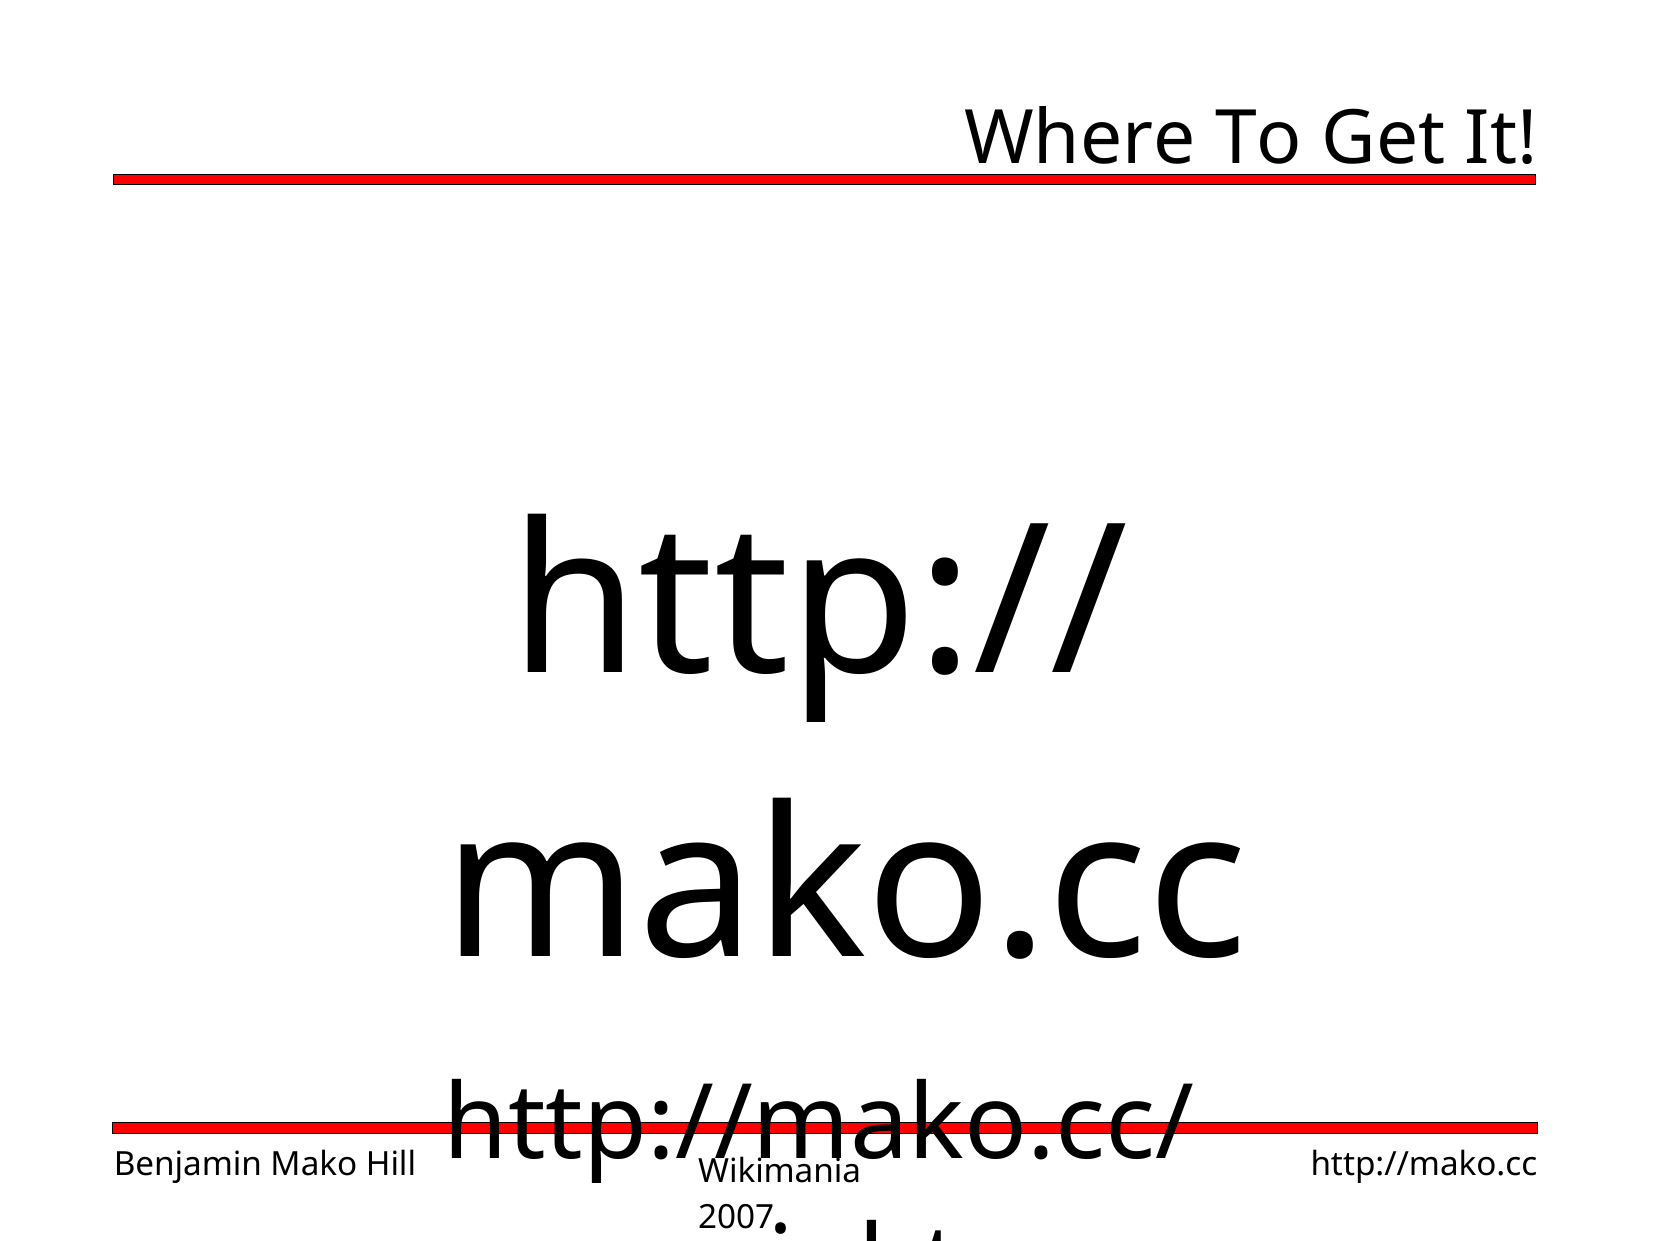

# Where To Get It!
http://mako.cc
http://mako.cc/copyrighteous